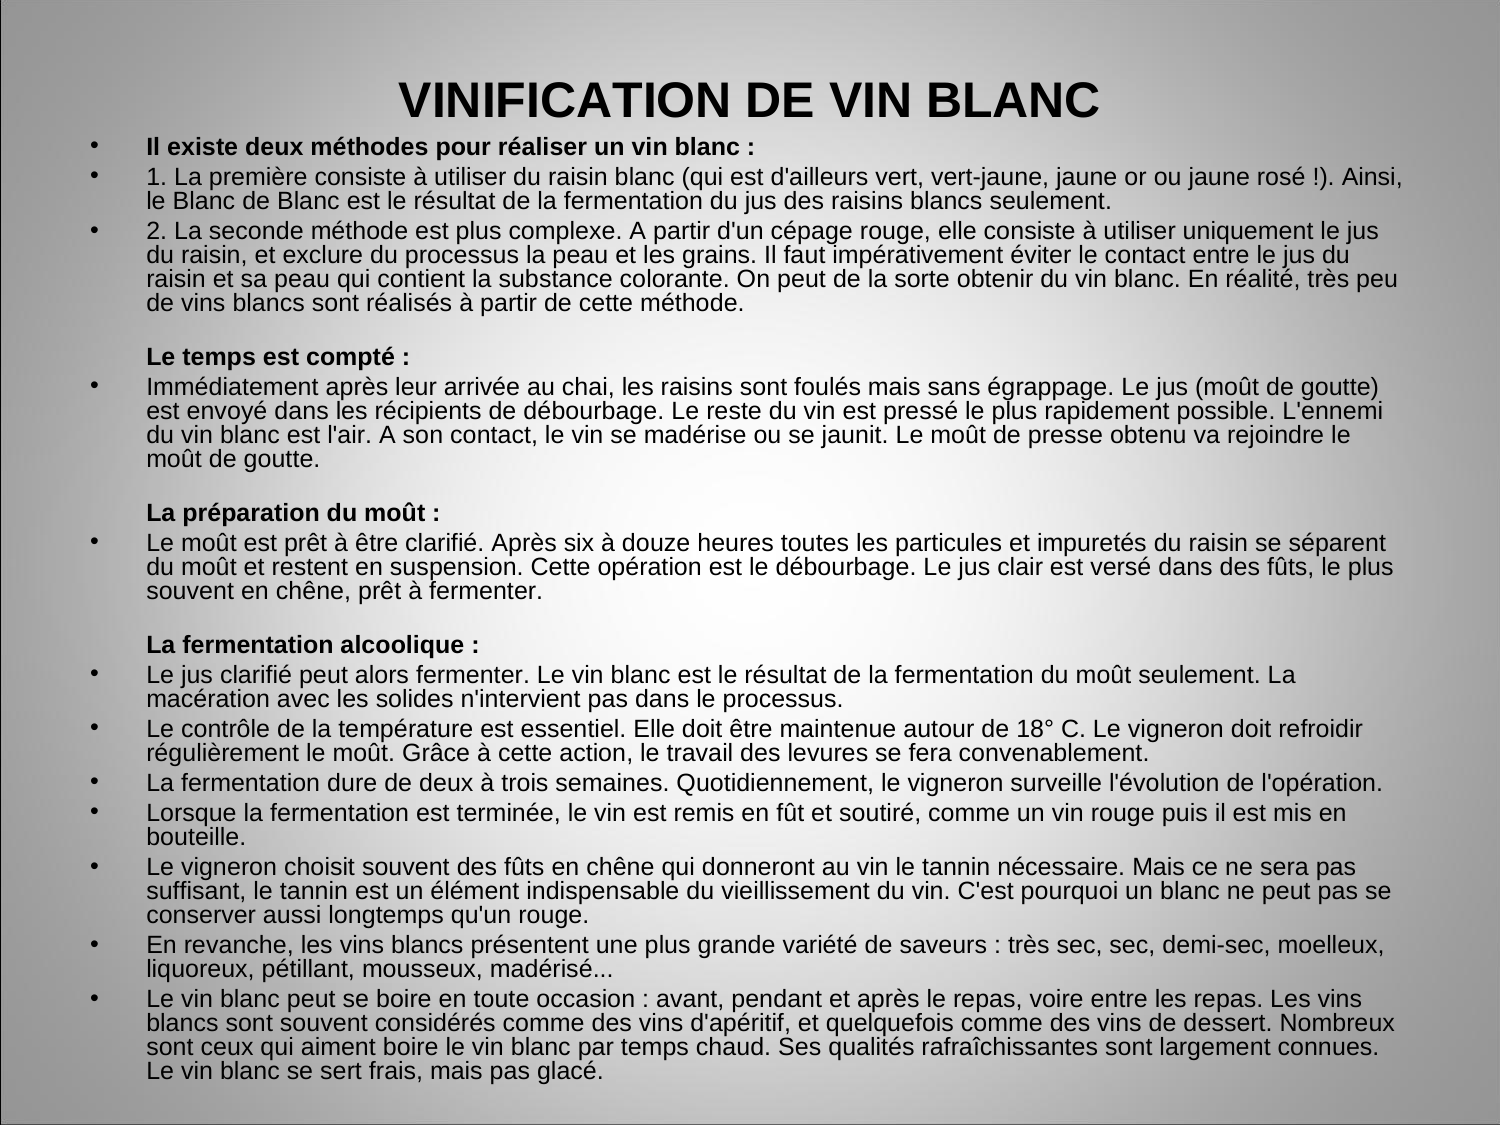

# VINIFICATION DE VIN BLANC
Il existe deux méthodes pour réaliser un vin blanc :
1. La première consiste à utiliser du raisin blanc (qui est d'ailleurs vert, vert-jaune, jaune or ou jaune rosé !). Ainsi, le Blanc de Blanc est le résultat de la fermentation du jus des raisins blancs seulement.
2. La seconde méthode est plus complexe. A partir d'un cépage rouge, elle consiste à utiliser uniquement le jus du raisin, et exclure du processus la peau et les grains. Il faut impérativement éviter le contact entre le jus du raisin et sa peau qui contient la substance colorante. On peut de la sorte obtenir du vin blanc. En réalité, très peu de vins blancs sont réalisés à partir de cette méthode.
	Le temps est compté :
Immédiatement après leur arrivée au chai, les raisins sont foulés mais sans égrappage. Le jus (moût de goutte) est envoyé dans les récipients de débourbage. Le reste du vin est pressé le plus rapidement possible. L'ennemi du vin blanc est l'air. A son contact, le vin se madérise ou se jaunit. Le moût de presse obtenu va rejoindre le moût de goutte.
	La préparation du moût :
Le moût est prêt à être clarifié. Après six à douze heures toutes les particules et impuretés du raisin se séparent du moût et restent en suspension. Cette opération est le débourbage. Le jus clair est versé dans des fûts, le plus souvent en chêne, prêt à fermenter.
	La fermentation alcoolique :
Le jus clarifié peut alors fermenter. Le vin blanc est le résultat de la fermentation du moût seulement. La macération avec les solides n'intervient pas dans le processus.
Le contrôle de la température est essentiel. Elle doit être maintenue autour de 18° C. Le vigneron doit refroidir régulièrement le moût. Grâce à cette action, le travail des levures se fera convenablement.
La fermentation dure de deux à trois semaines. Quotidiennement, le vigneron surveille l'évolution de l'opération.
Lorsque la fermentation est terminée, le vin est remis en fût et soutiré, comme un vin rouge puis il est mis en bouteille.
Le vigneron choisit souvent des fûts en chêne qui donneront au vin le tannin nécessaire. Mais ce ne sera pas suffisant, le tannin est un élément indispensable du vieillissement du vin. C'est pourquoi un blanc ne peut pas se conserver aussi longtemps qu'un rouge.
En revanche, les vins blancs présentent une plus grande variété de saveurs : très sec, sec, demi-sec, moelleux, liquoreux, pétillant, mousseux, madérisé...
Le vin blanc peut se boire en toute occasion : avant, pendant et après le repas, voire entre les repas. Les vins blancs sont souvent considérés comme des vins d'apéritif, et quelquefois comme des vins de dessert. Nombreux sont ceux qui aiment boire le vin blanc par temps chaud. Ses qualités rafraîchissantes sont largement connues. Le vin blanc se sert frais, mais pas glacé.